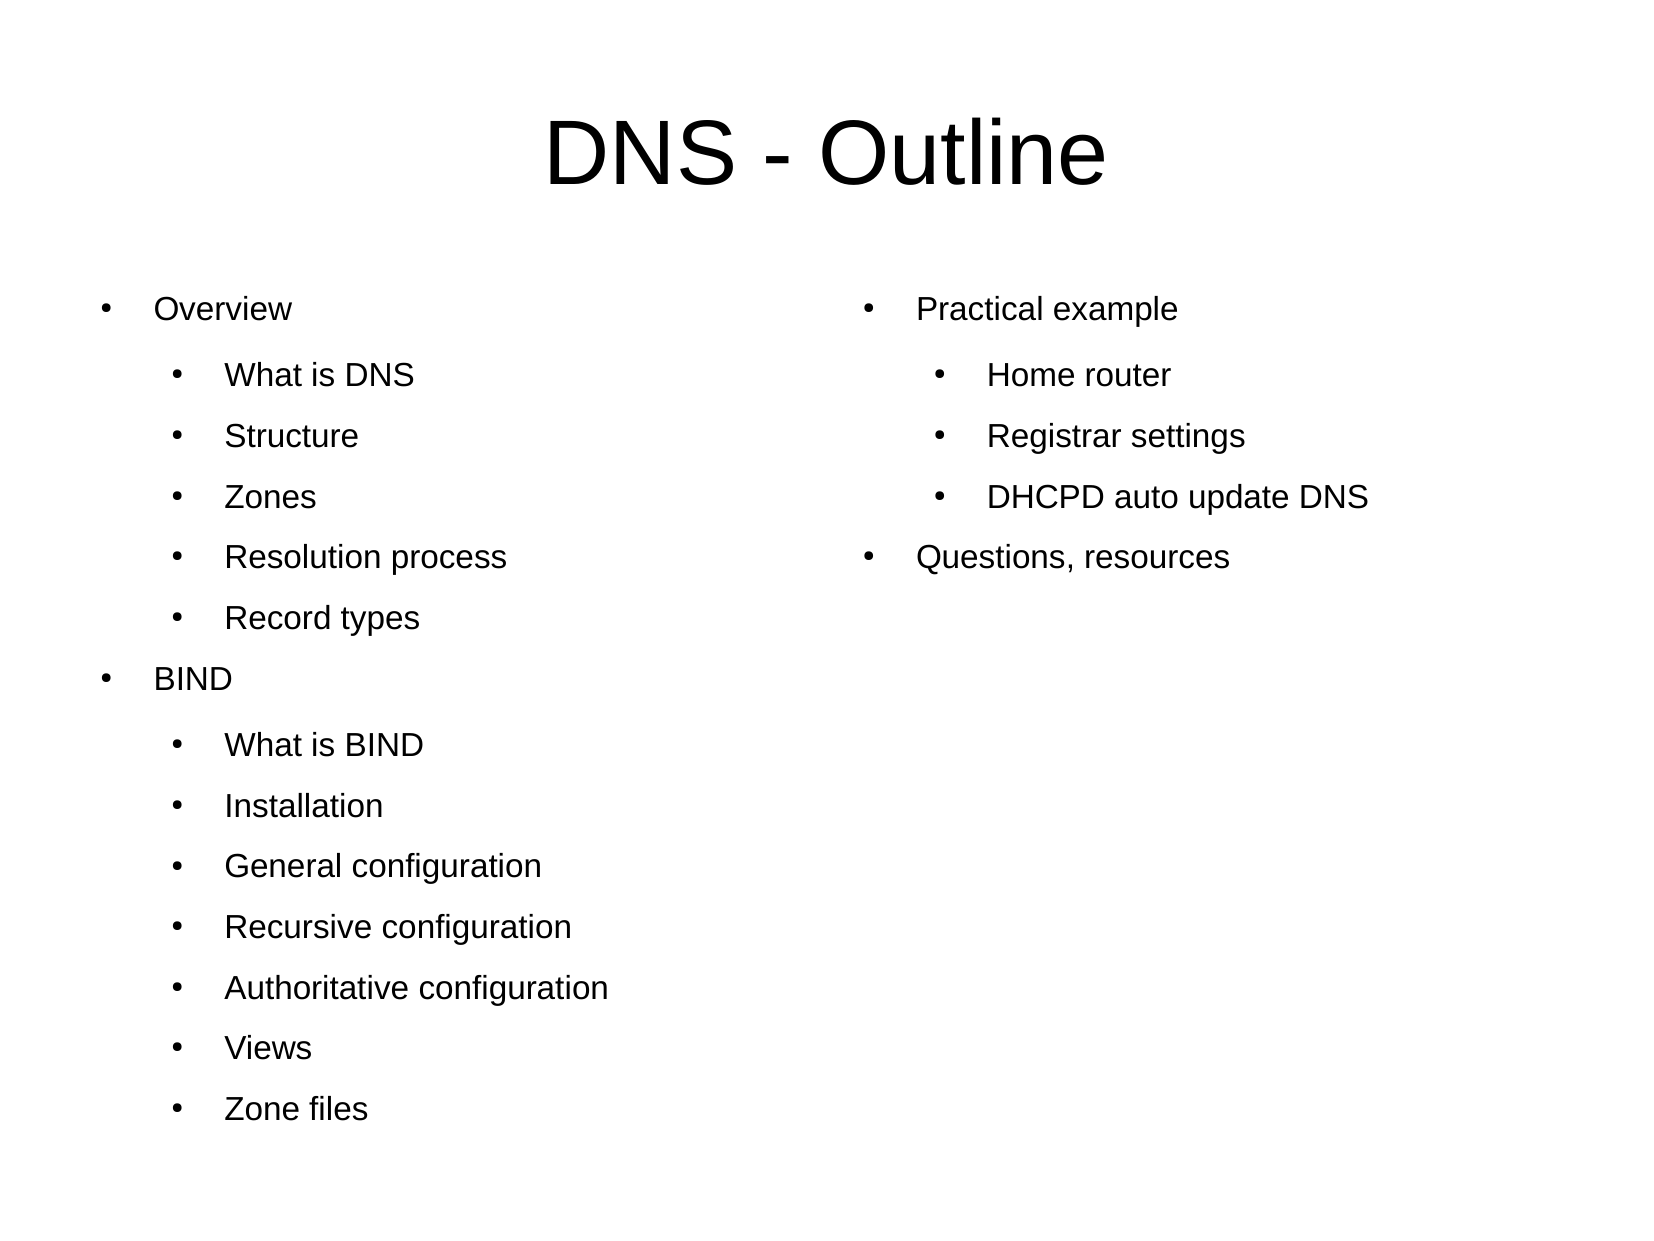

# DNS - Outline
Overview
What is DNS
Structure
Zones
Resolution process
Record types
BIND
What is BIND
Installation
General configuration
Recursive configuration
Authoritative configuration
Views
Zone files
Practical example
Home router
Registrar settings
DHCPD auto update DNS
Questions, resources